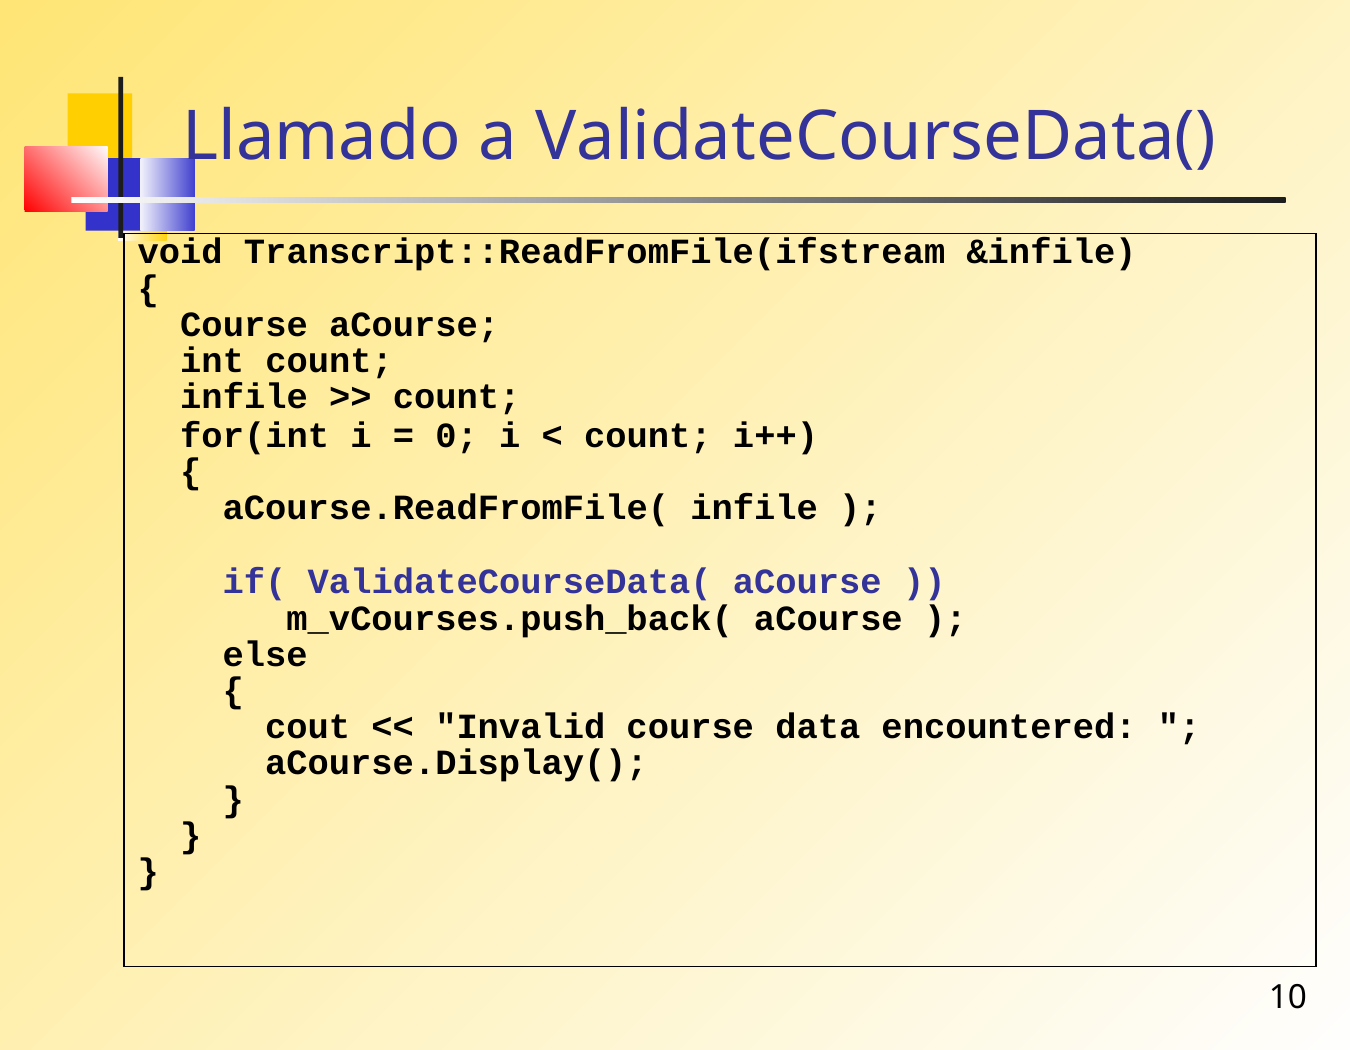

# Llamado a ValidateCourseData()‏
void Transcript::ReadFromFile(ifstream &infile)‏
{
 Course aCourse;
 int count;
 infile >> count;
 for(int i = 0; i < count; i++)‏
 {
 aCourse.ReadFromFile( infile );
 if( ValidateCourseData( aCourse ))‏
 m_vCourses.push_back( aCourse );
 else
 {
 cout << "Invalid course data encountered: ";
 aCourse.Display();
 }
 }
}
10